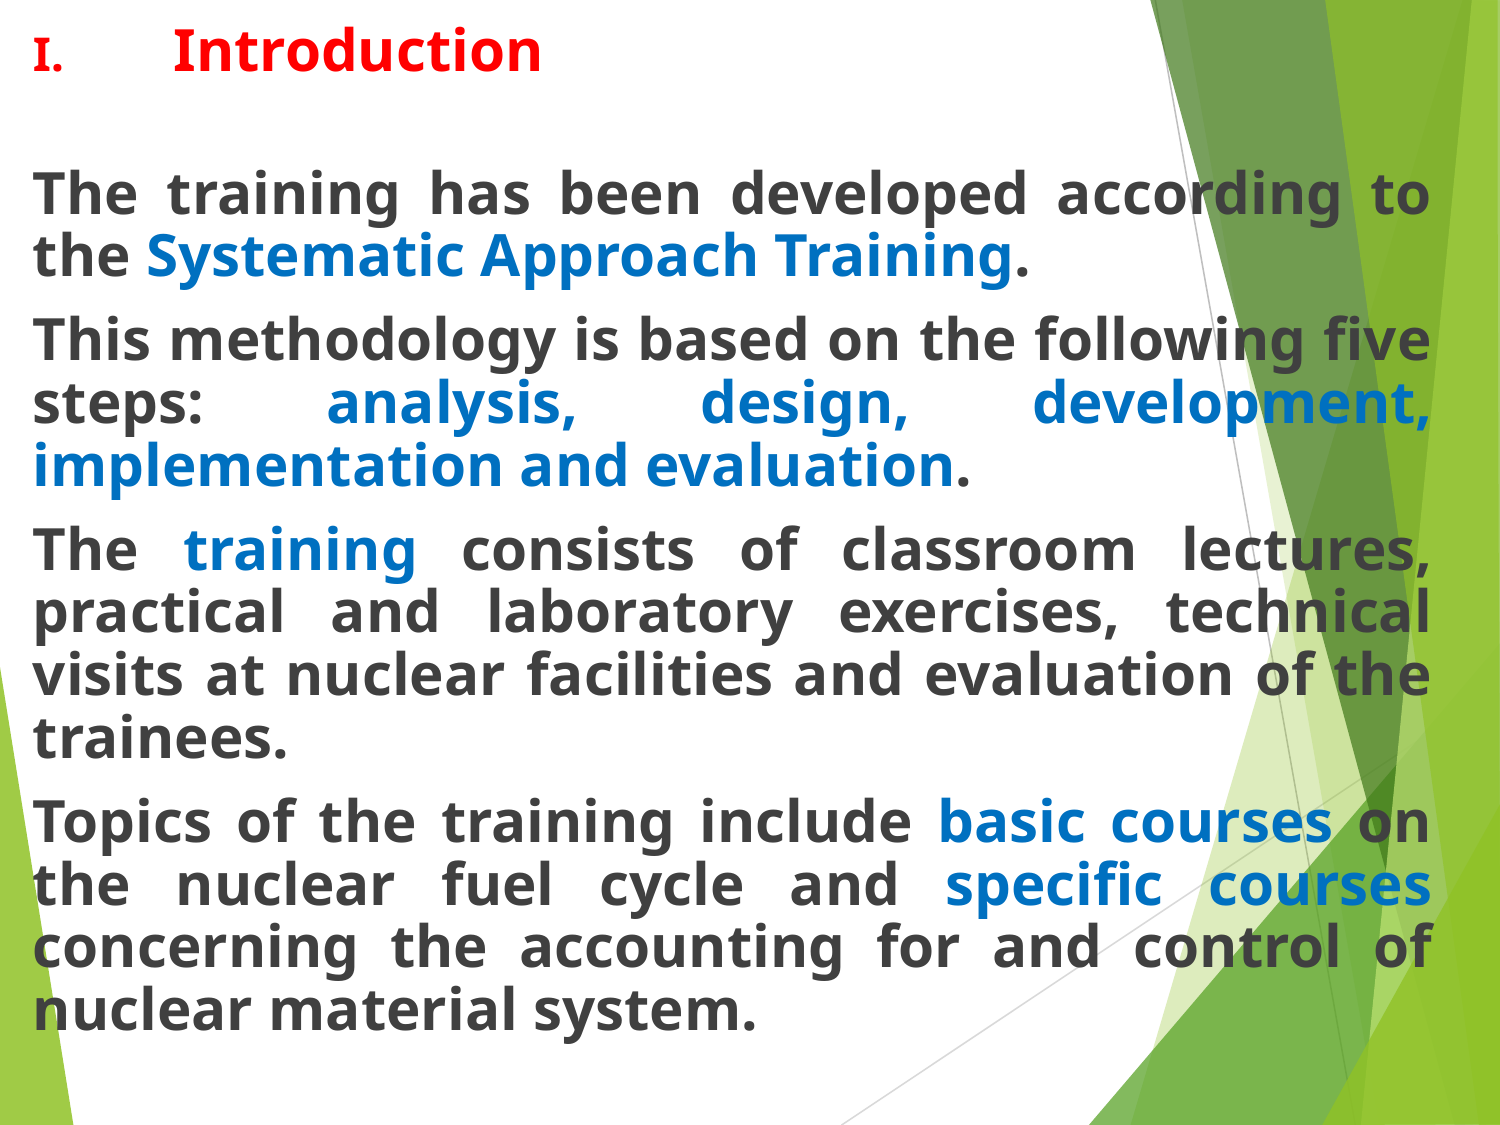

# Introduction
The training has been developed according to the Systematic Approach Training.
This methodology is based on the following five steps: analysis, design, development, implementation and evaluation.
The training consists of classroom lectures, practical and laboratory exercises, technical visits at nuclear facilities and evaluation of the trainees.
Topics of the training include basic courses on the nuclear fuel cycle and specific courses concerning the accounting for and control of nuclear material system.